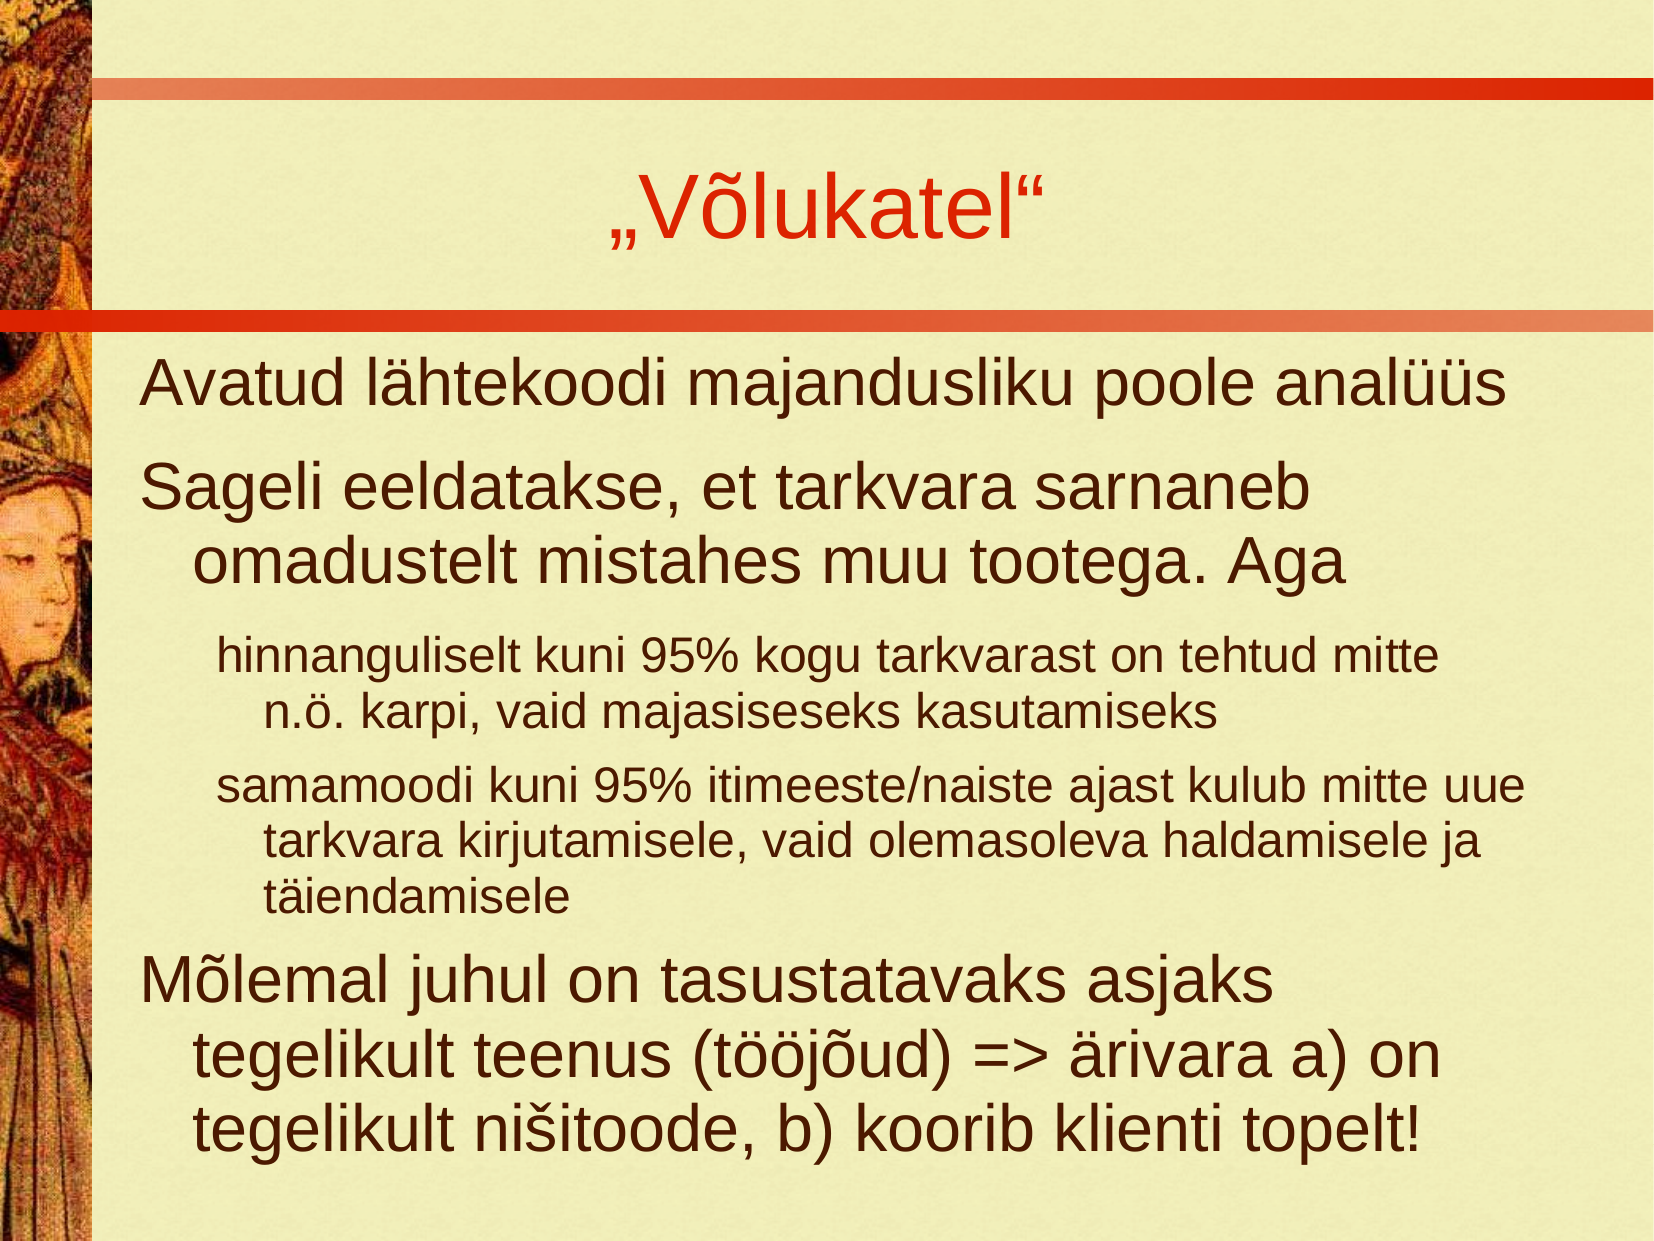

# „Võlukatel“
Avatud lähtekoodi majandusliku poole analüüs
Sageli eeldatakse, et tarkvara sarnaneb omadustelt mistahes muu tootega. Aga
hinnanguliselt kuni 95% kogu tarkvarast on tehtud mitte n.ö. karpi, vaid majasiseseks kasutamiseks
samamoodi kuni 95% itimeeste/naiste ajast kulub mitte uue tarkvara kirjutamisele, vaid olemasoleva haldamisele ja täiendamisele
Mõlemal juhul on tasustatavaks asjaks tegelikult teenus (tööjõud) => ärivara a) on tegelikult nišitoode, b) koorib klienti topelt!